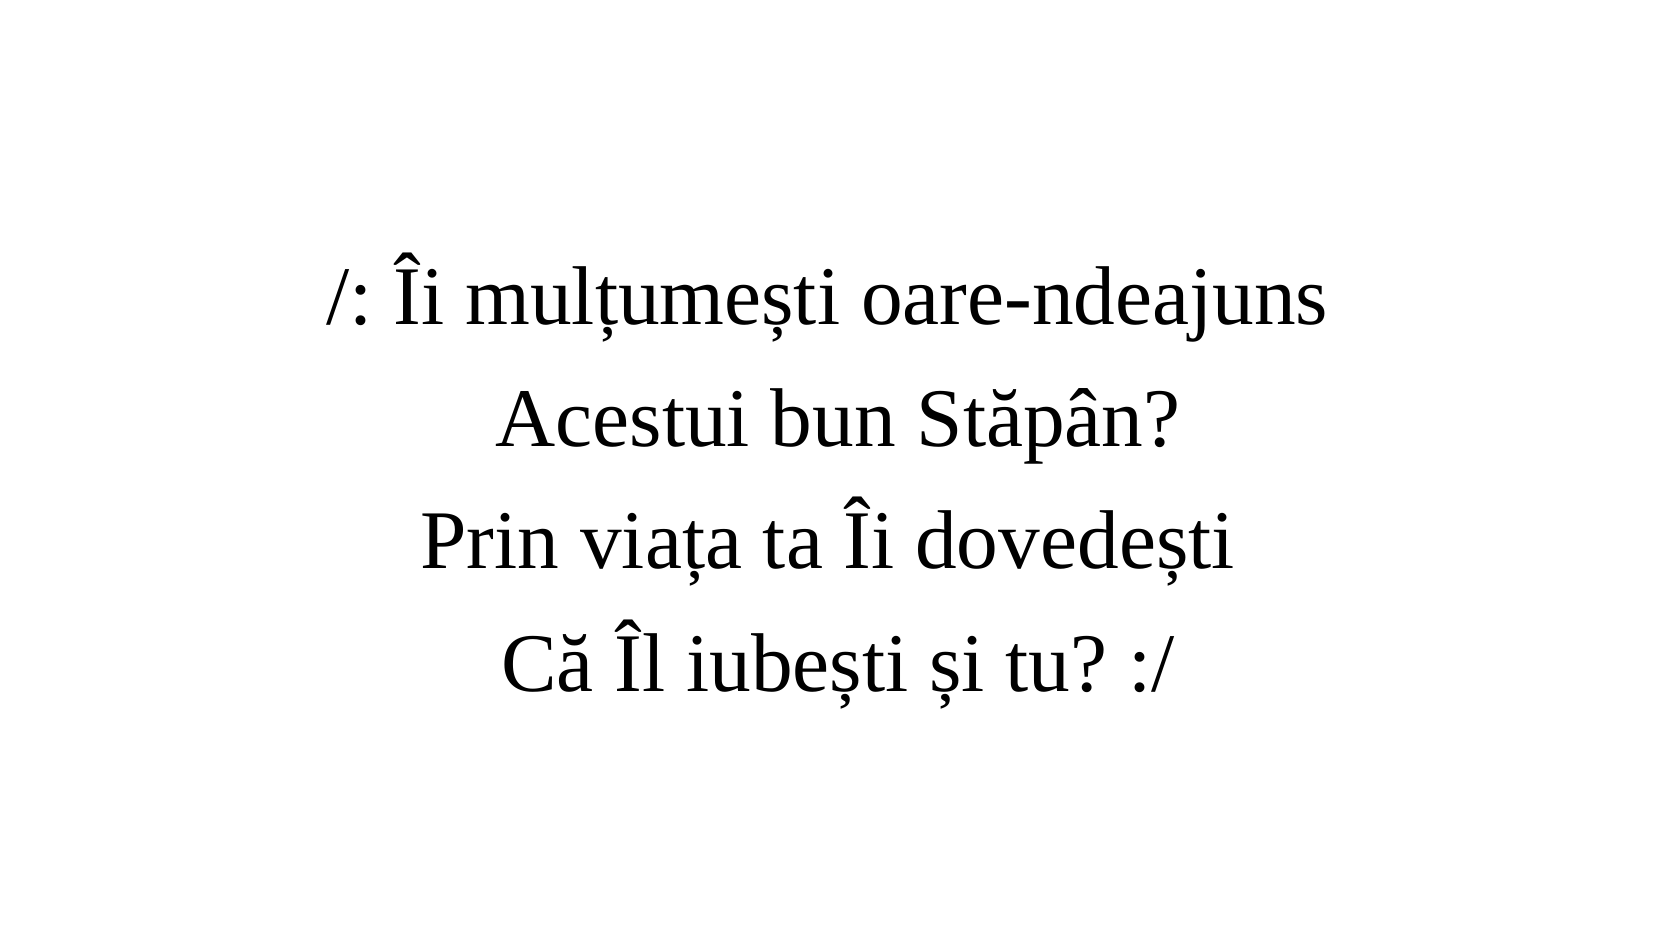

# /: Îi mulțumești oare-ndeajuns
Acestui bun Stăpân?
Prin viața ta Îi dovedești
Că Îl iubești și tu? :/